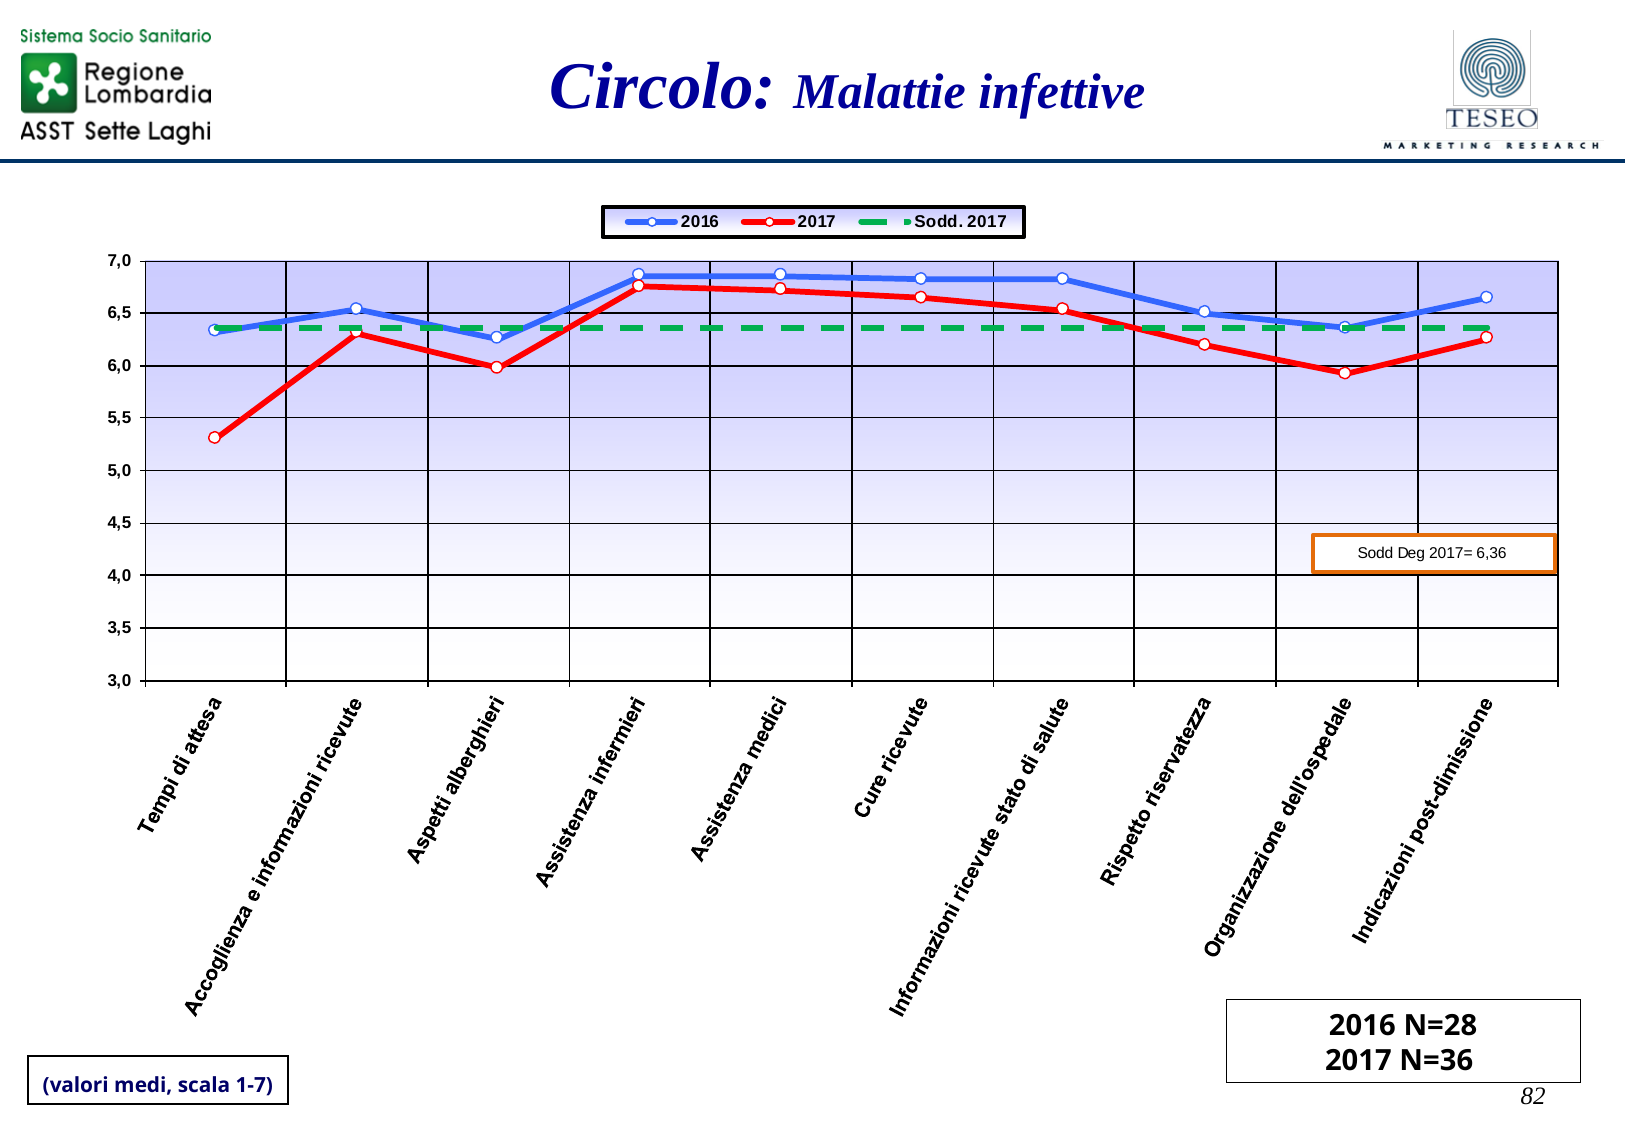

Circolo: Malattie infettive
2016 N=28
2017 N=36
(valori medi, scala 1-7)